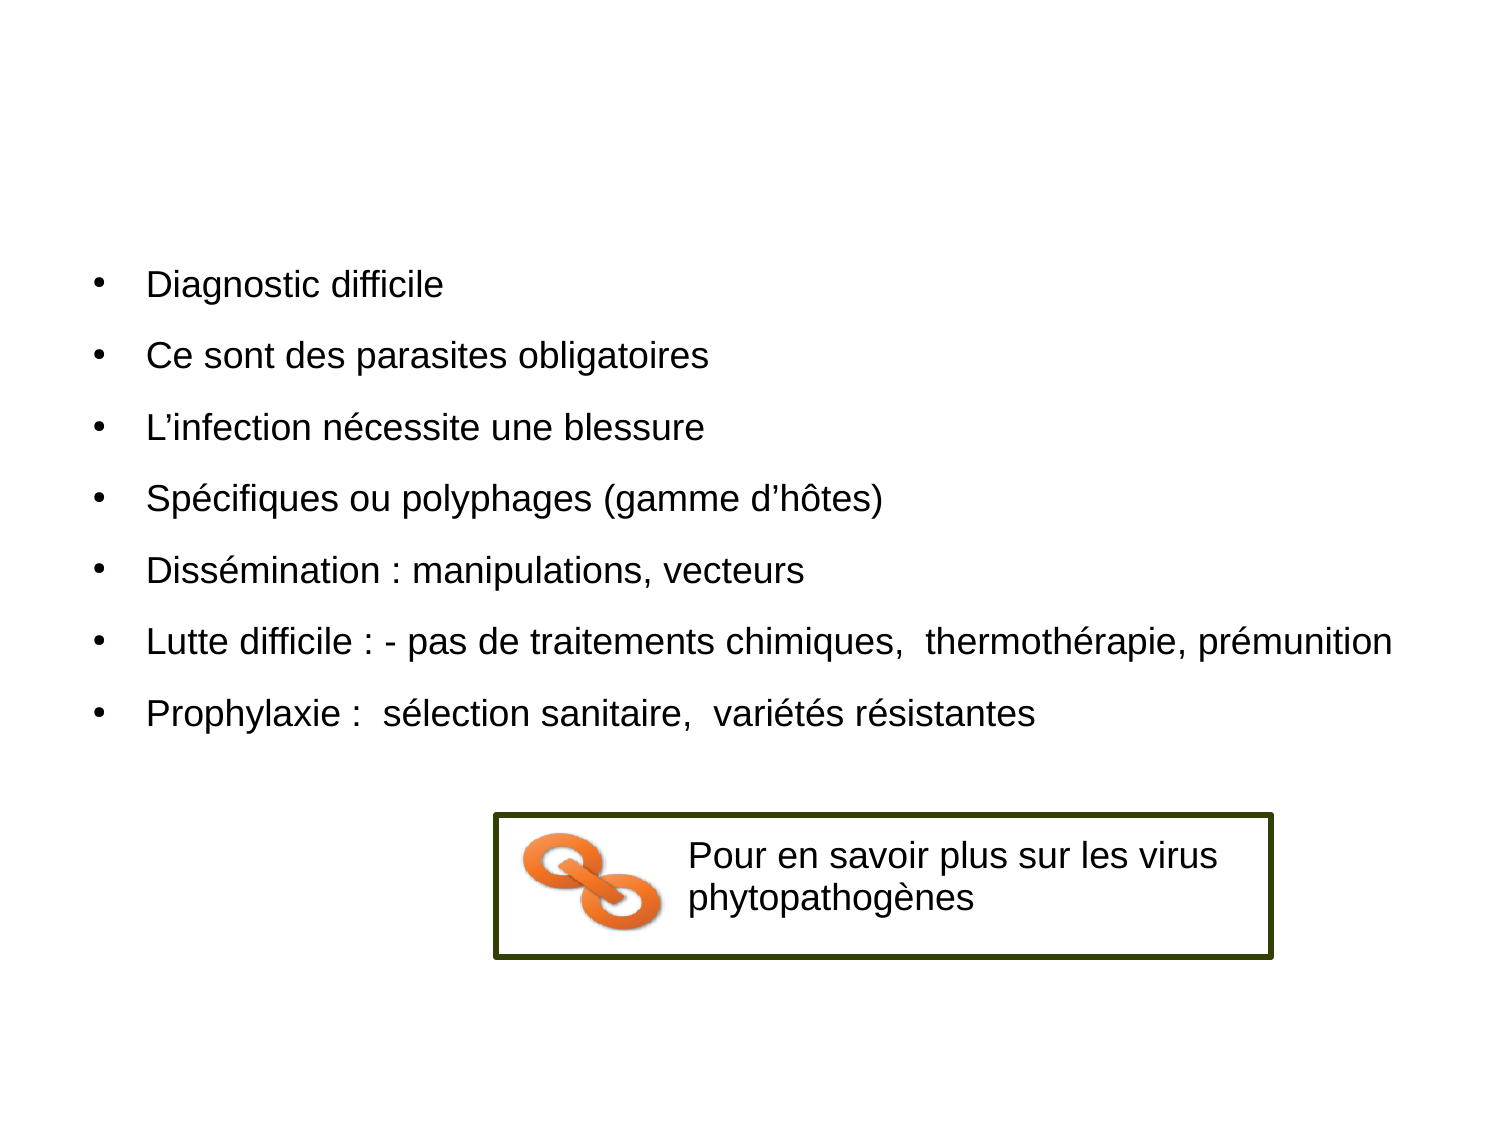

# Diagnostic difficile
Ce sont des parasites obligatoires
L’infection nécessite une blessure
Spécifiques ou polyphages (gamme d’hôtes)
Dissémination : manipulations, vecteurs
Lutte difficile : - pas de traitements chimiques, thermothérapie, prémunition
Prophylaxie : sélection sanitaire, variétés résistantes
Pour en savoir plus sur les virus phytopathogènes